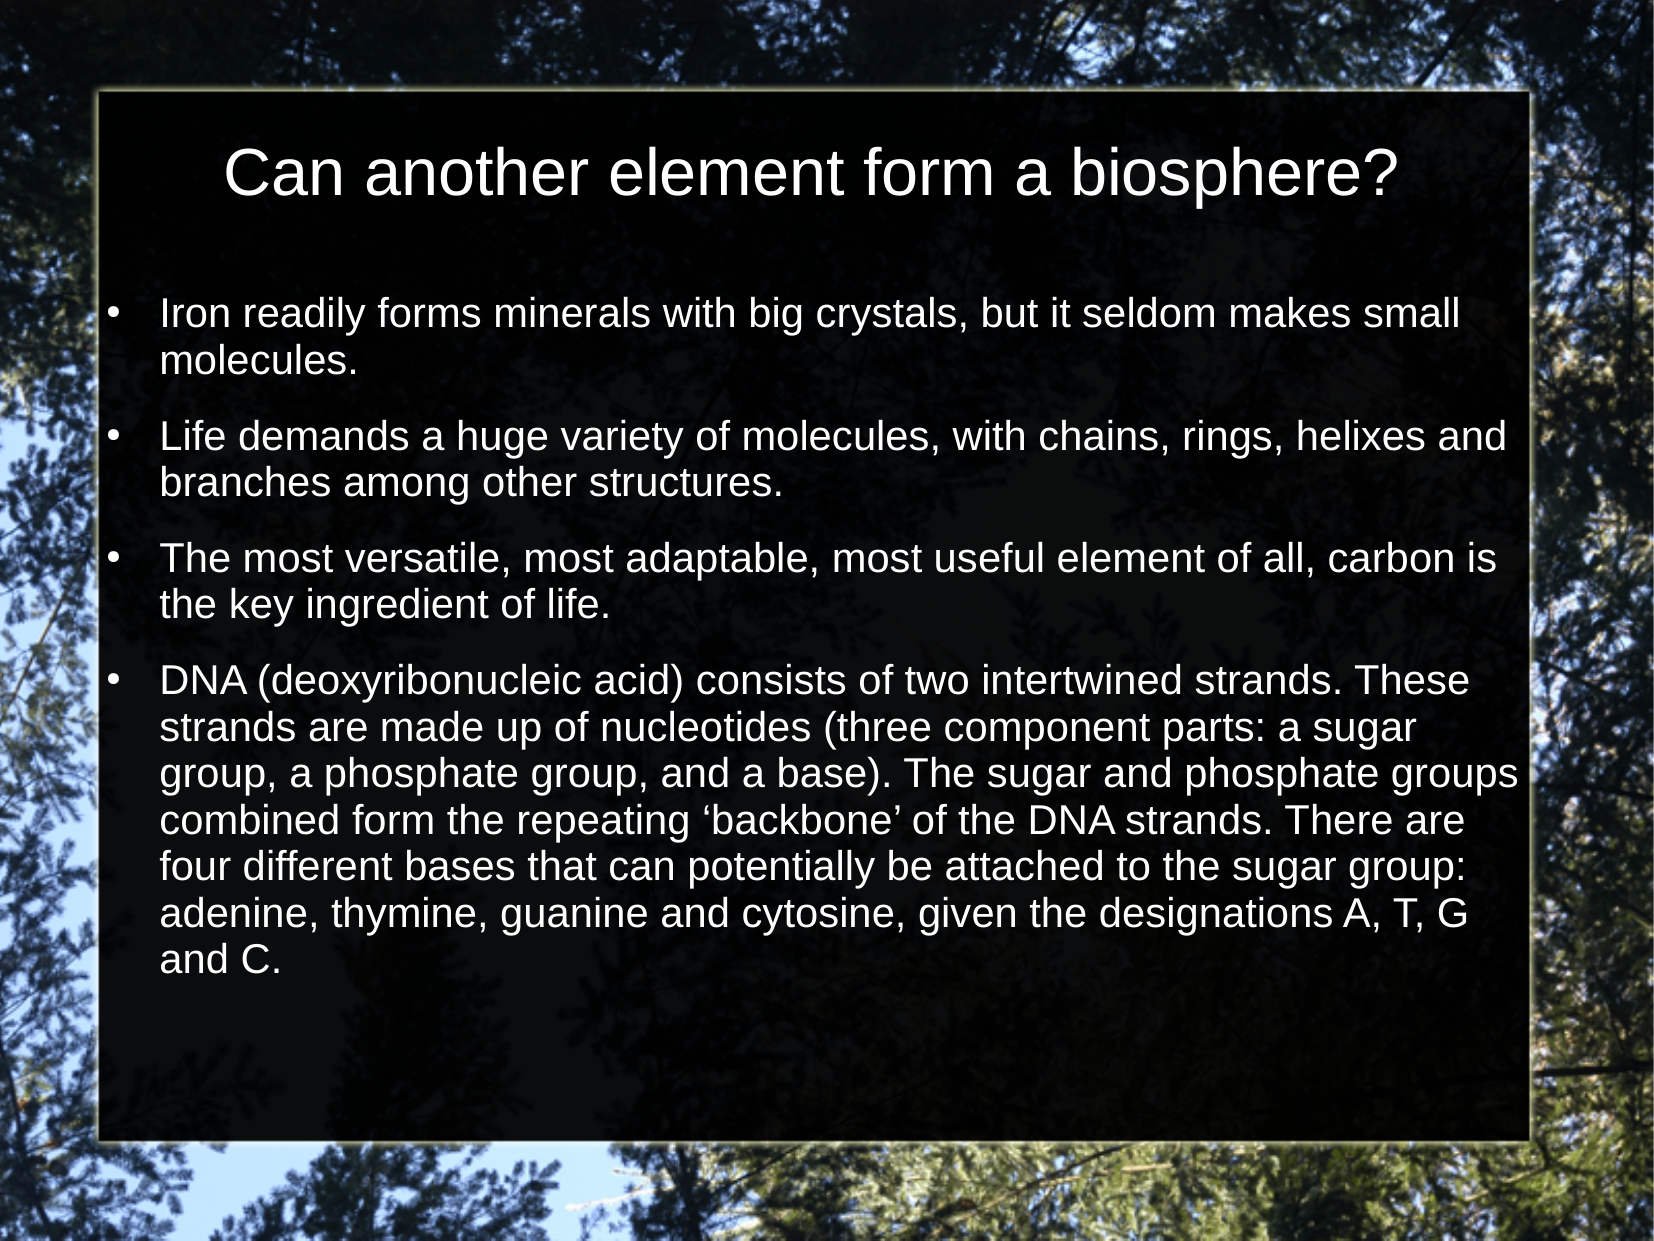

# Can another element form a biosphere?
Iron readily forms minerals with big crystals, but it seldom makes small molecules.
Life demands a huge variety of molecules, with chains, rings, helixes and branches among other structures.
The most versatile, most adaptable, most useful element of all, carbon is the key ingredient of life.
DNA (deoxyribonucleic acid) consists of two intertwined strands. These strands are made up of nucleotides (three component parts: a sugar group, a phosphate group, and a base). The sugar and phosphate groups combined form the repeating ‘backbone’ of the DNA strands. There are four different bases that can potentially be attached to the sugar group: adenine, thymine, guanine and cytosine, given the designations A, T, G and C.